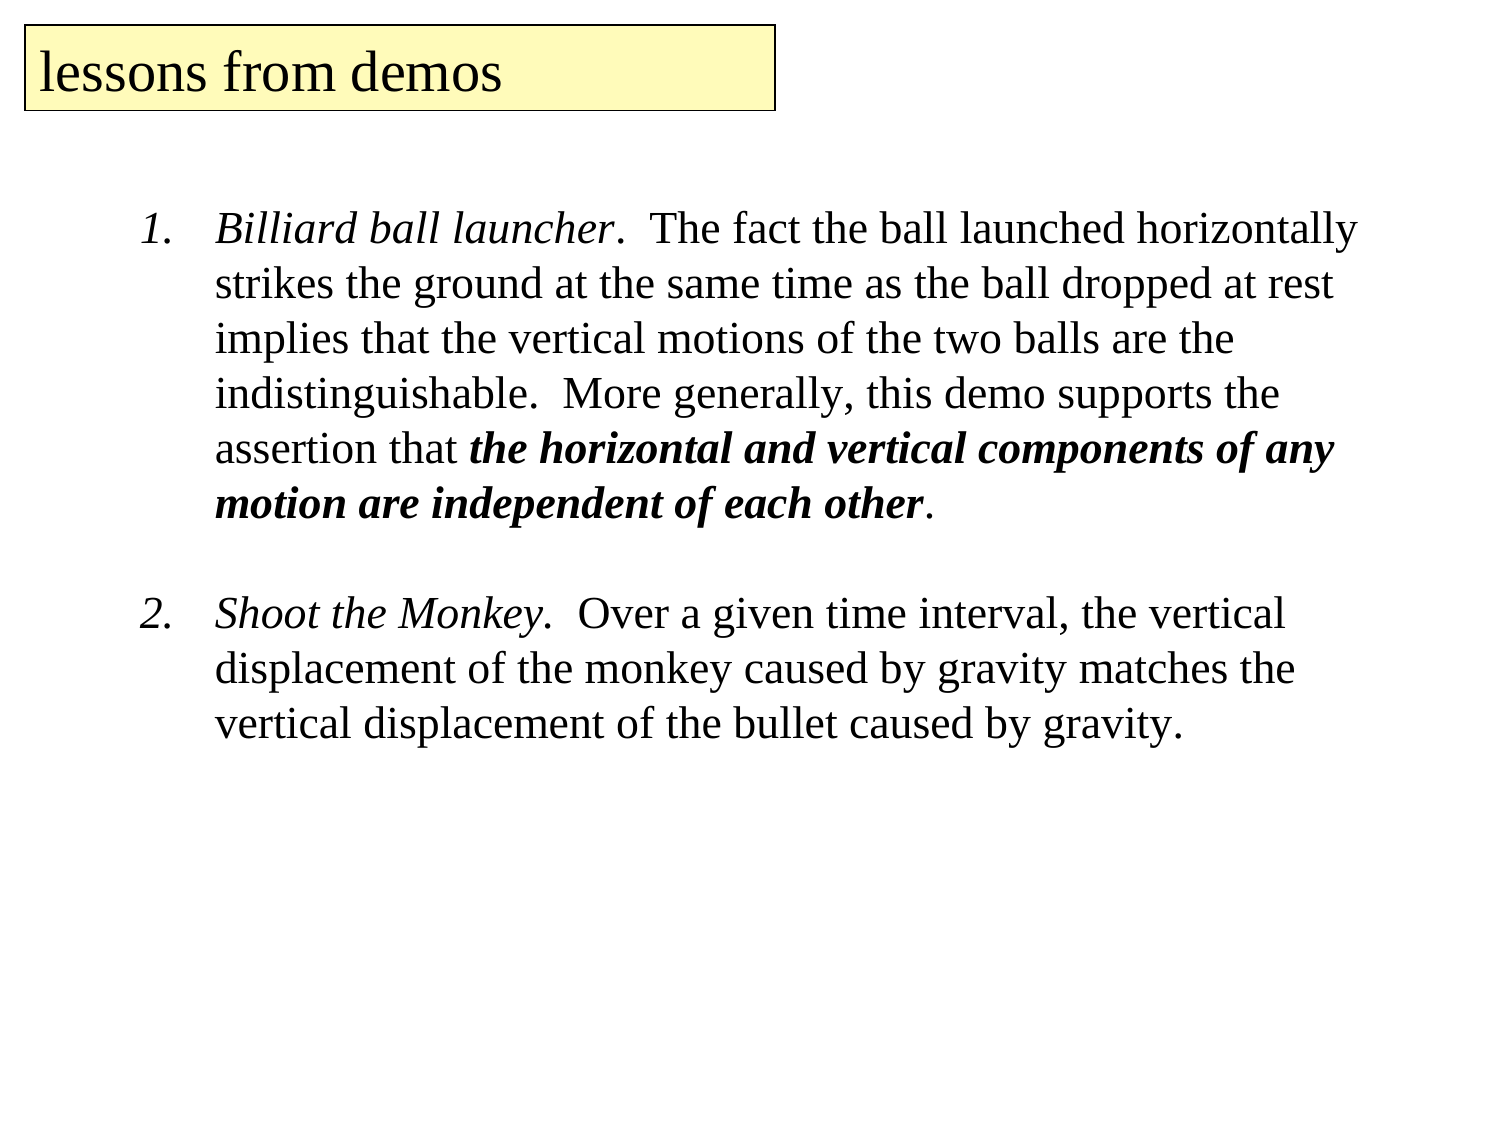

lessons from demos
Billiard ball launcher. The fact the ball launched horizontally strikes the ground at the same time as the ball dropped at rest implies that the vertical motions of the two balls are the indistinguishable. More generally, this demo supports the assertion that the horizontal and vertical components of any motion are independent of each other.
Shoot the Monkey. Over a given time interval, the vertical displacement of the monkey caused by gravity matches the vertical displacement of the bullet caused by gravity.